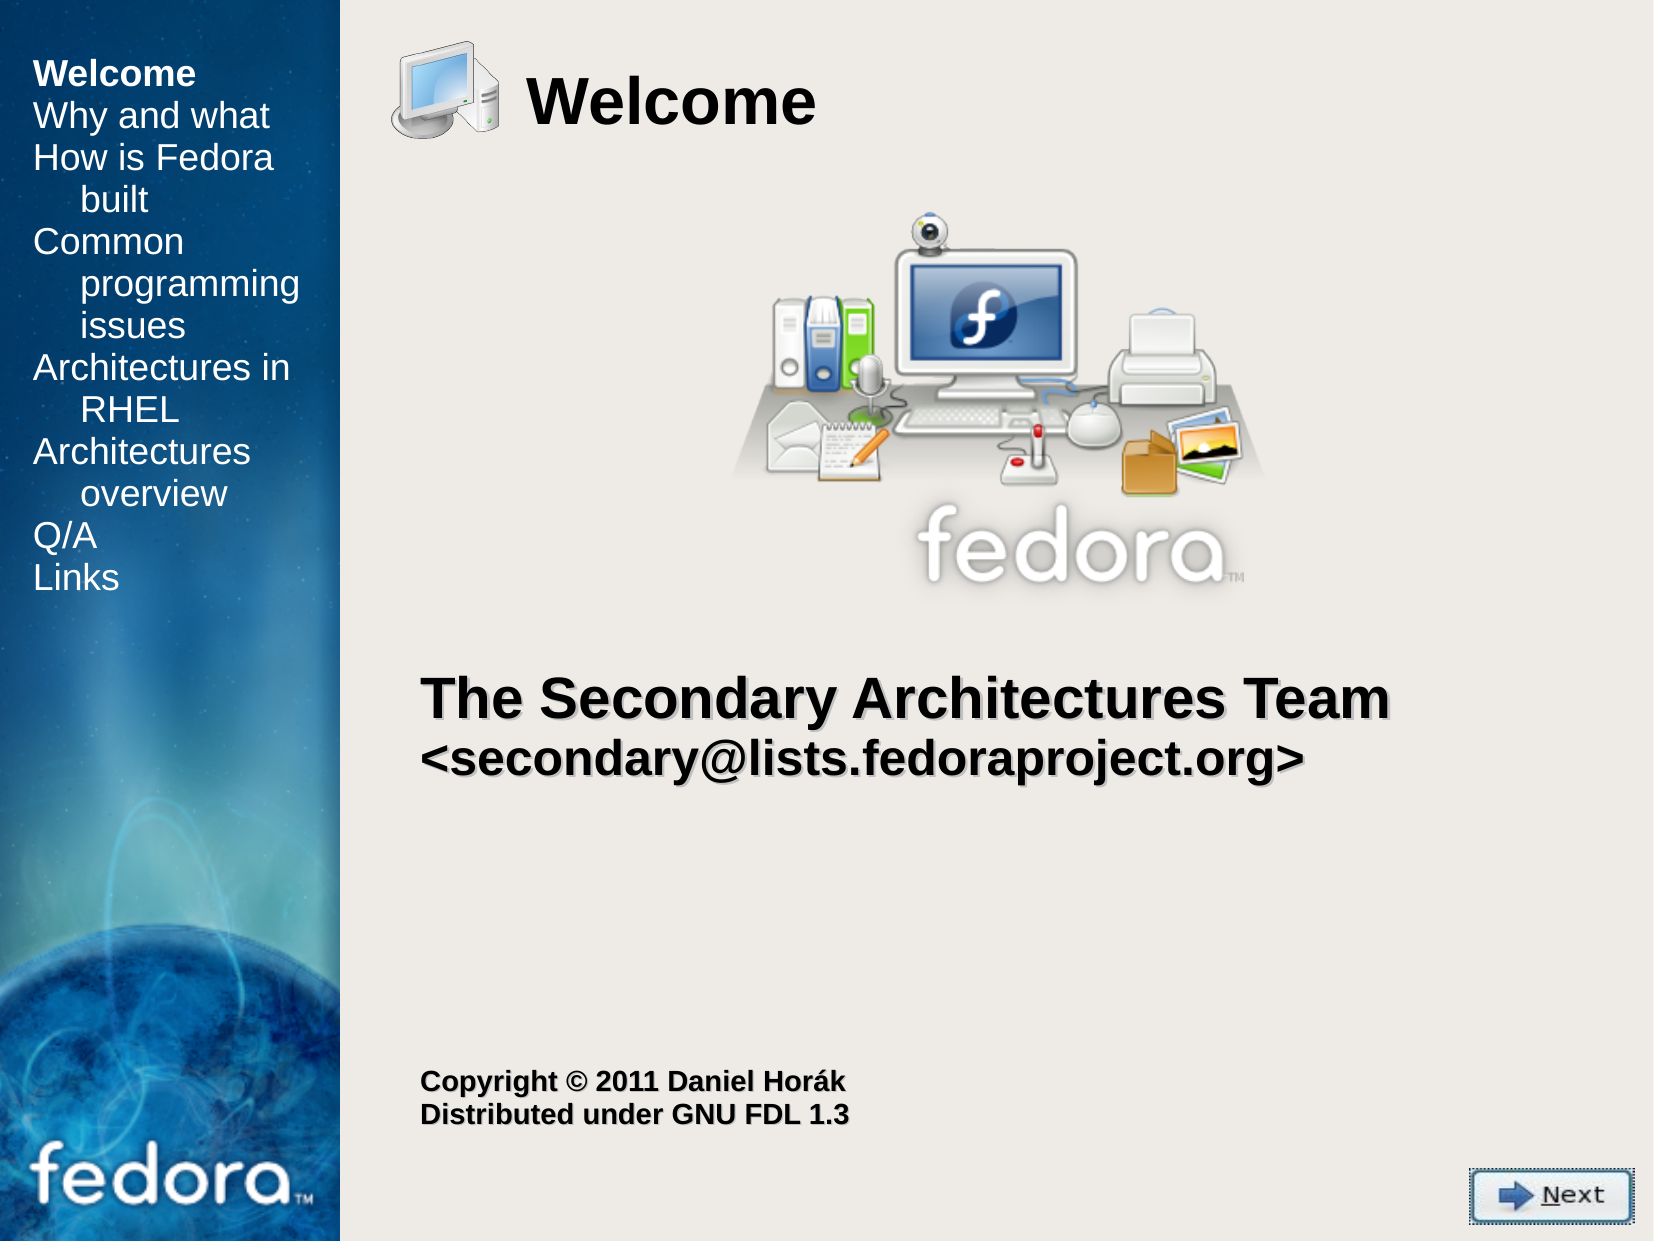

Welcome
Why and what
How is Fedora built
Common programming issues
Architectures in RHEL
Architectures overview
Q/A
Links
# Agenda
Welcome
The Secondary Architectures Team
<secondary@lists.fedoraproject.org>
Copyright © 2011 Daniel Horák
Distributed under GNU FDL 1.3